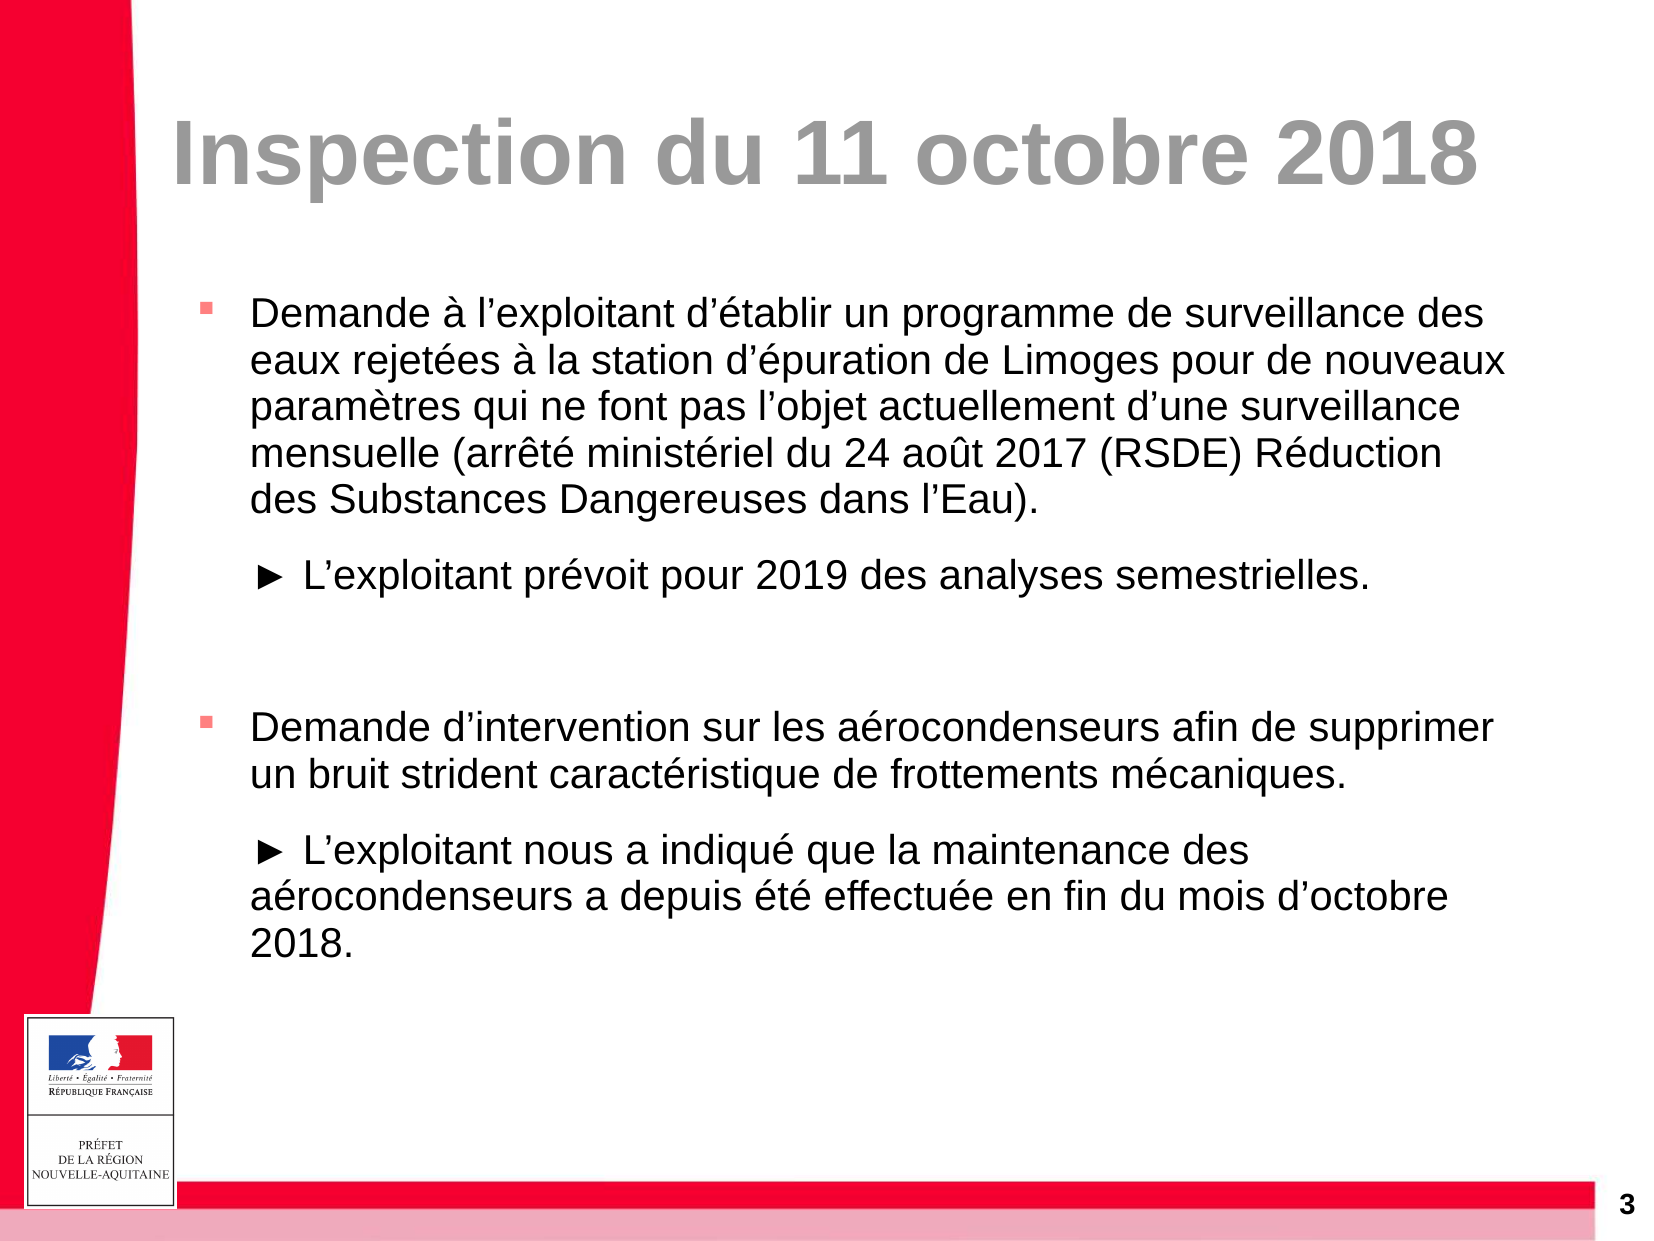

# Inspection du 11 octobre 2018
Demande à l’exploitant d’établir un programme de surveillance des eaux rejetées à la station d’épuration de Limoges pour de nouveaux paramètres qui ne font pas l’objet actuellement d’une surveillance mensuelle (arrêté ministériel du 24 août 2017 (RSDE) Réduction des Substances Dangereuses dans l’Eau).
► L’exploitant prévoit pour 2019 des analyses semestrielles.
Demande d’intervention sur les aérocondenseurs afin de supprimer un bruit strident caractéristique de frottements mécaniques.
► L’exploitant nous a indiqué que la maintenance des aérocondenseurs a depuis été effectuée en fin du mois d’octobre 2018.
3